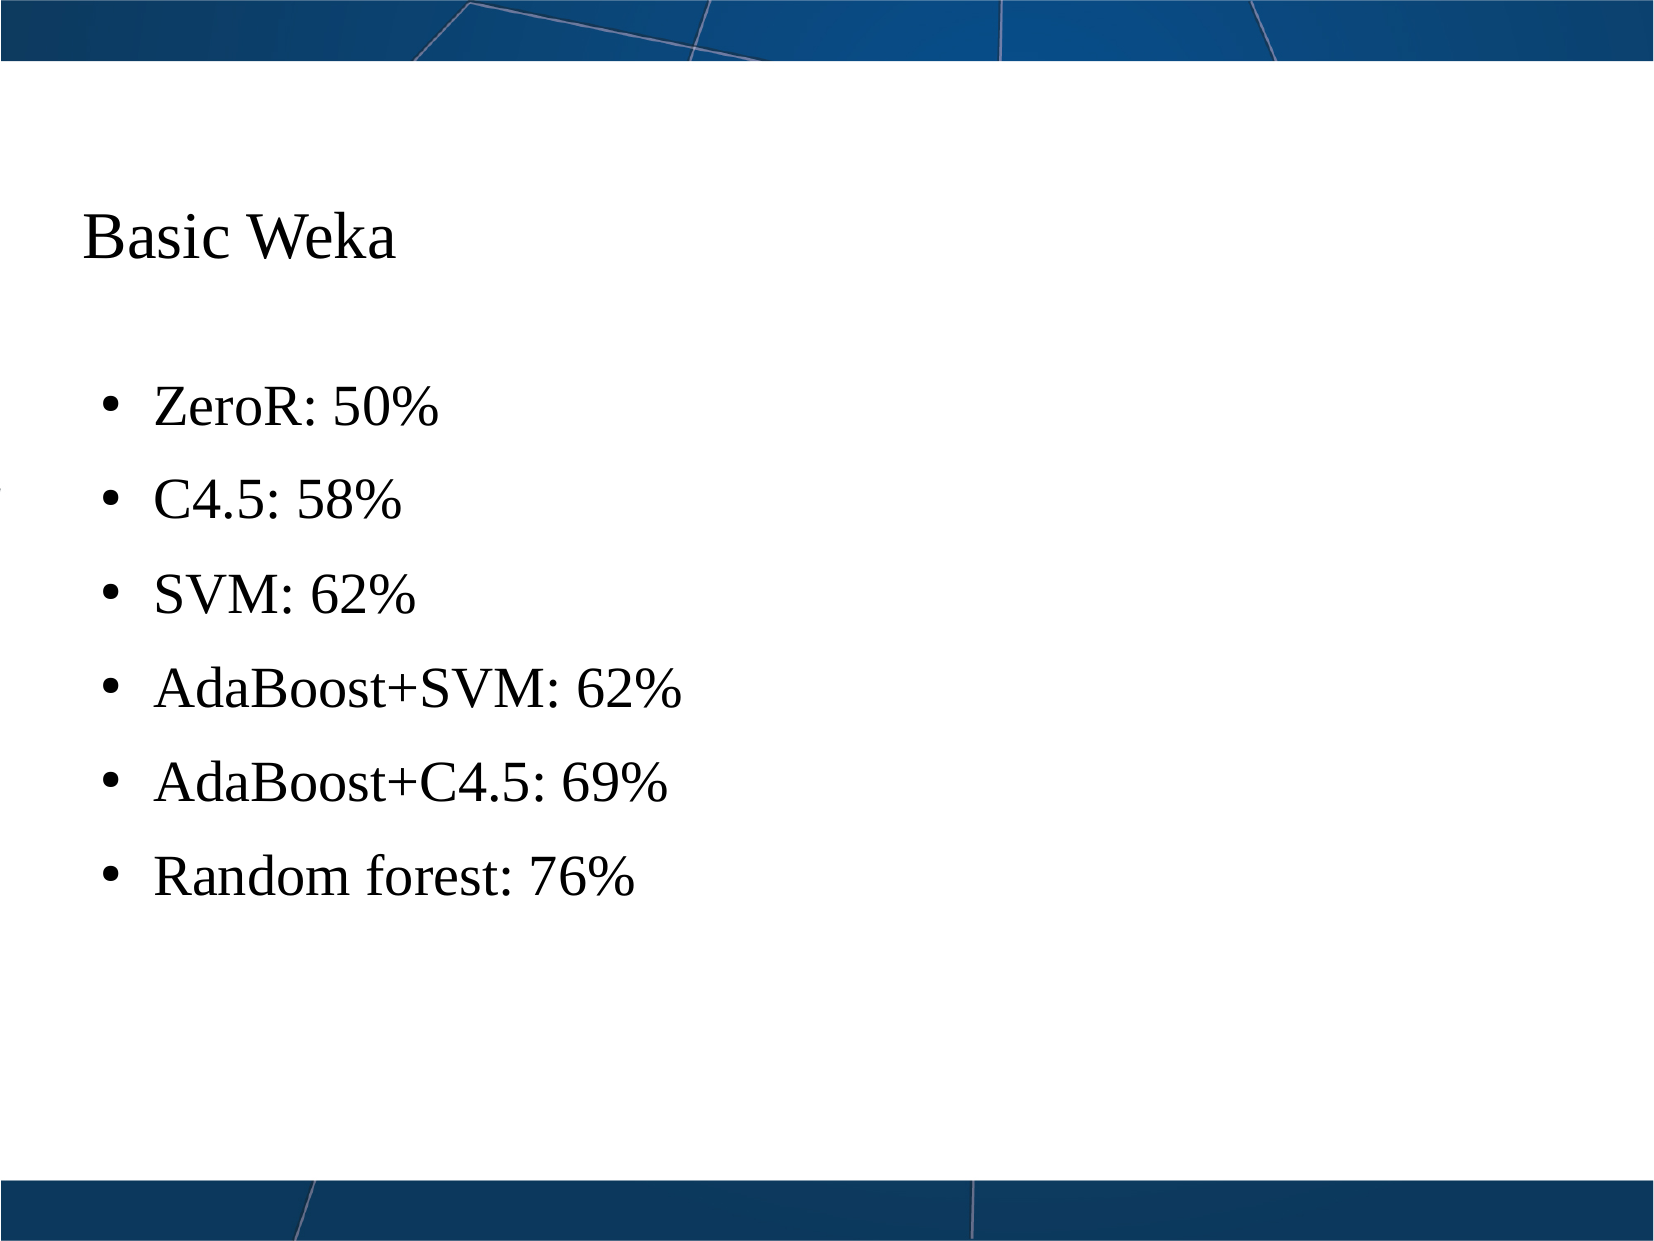

# Basic Weka
ZeroR: 50%
C4.5: 58%
SVM: 62%
AdaBoost+SVM: 62%
AdaBoost+C4.5: 69%
Random forest: 76%